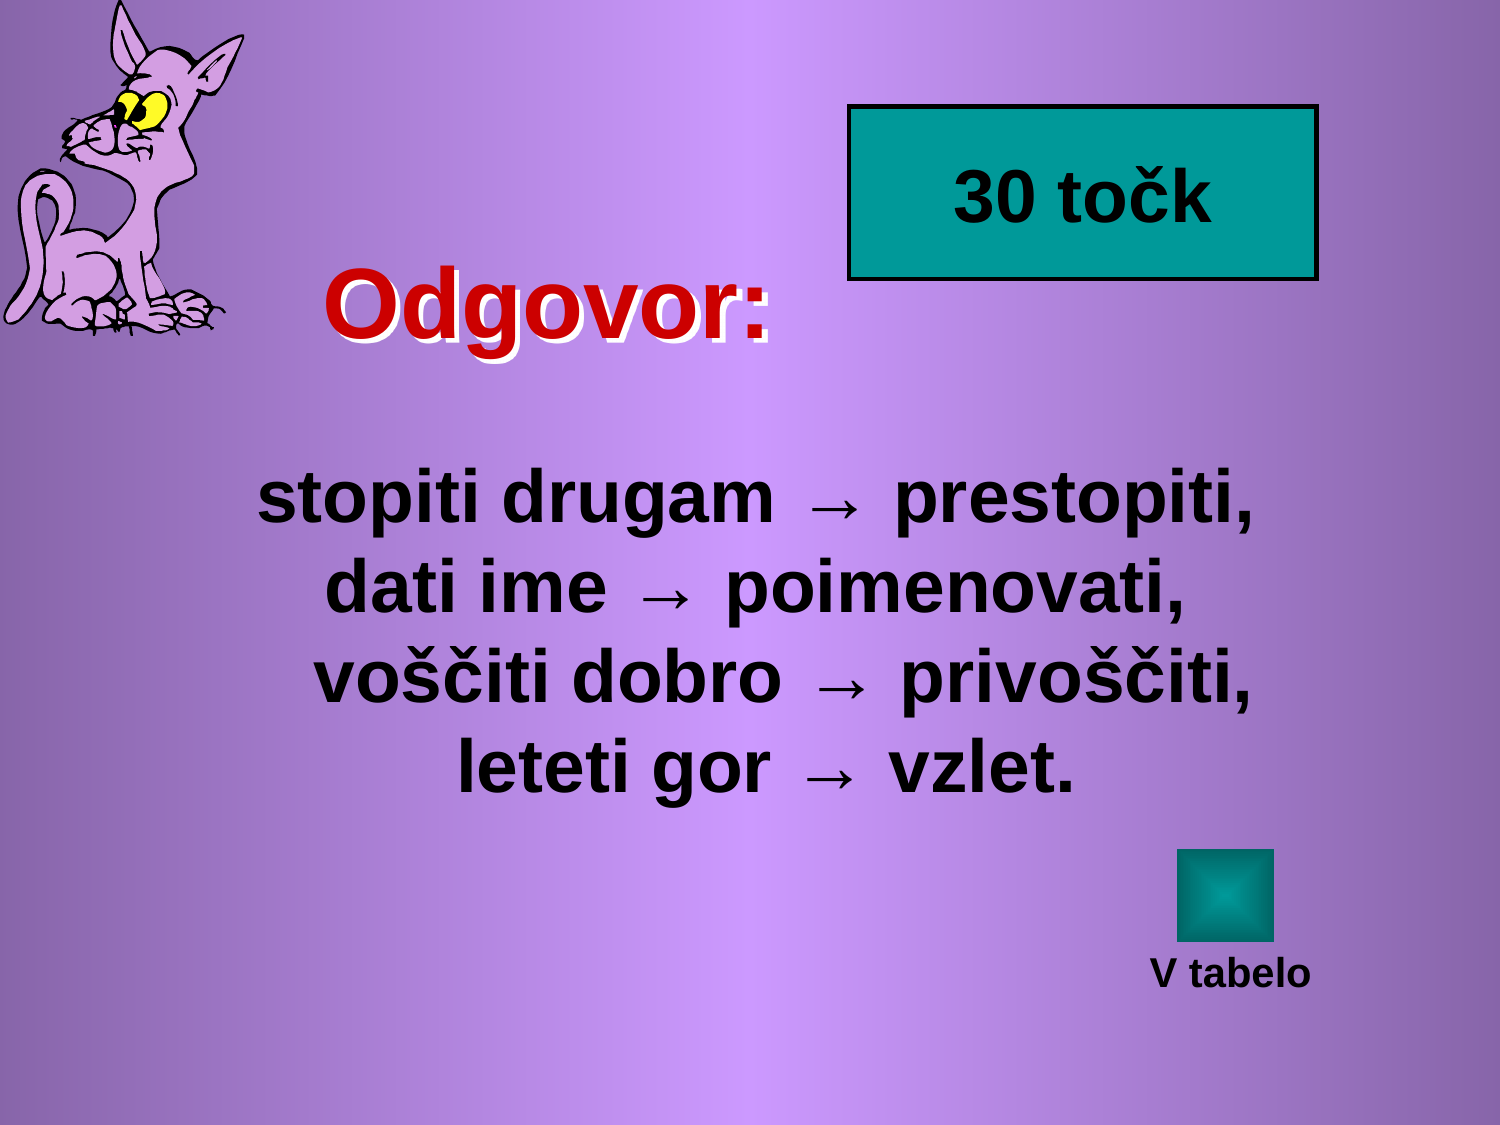

30 točk
# Odgovor:
stopiti drugam → prestopiti,
dati ime → poimenovati,
voščiti dobro → privoščiti,
leteti gor → vzlet.
V tabelo